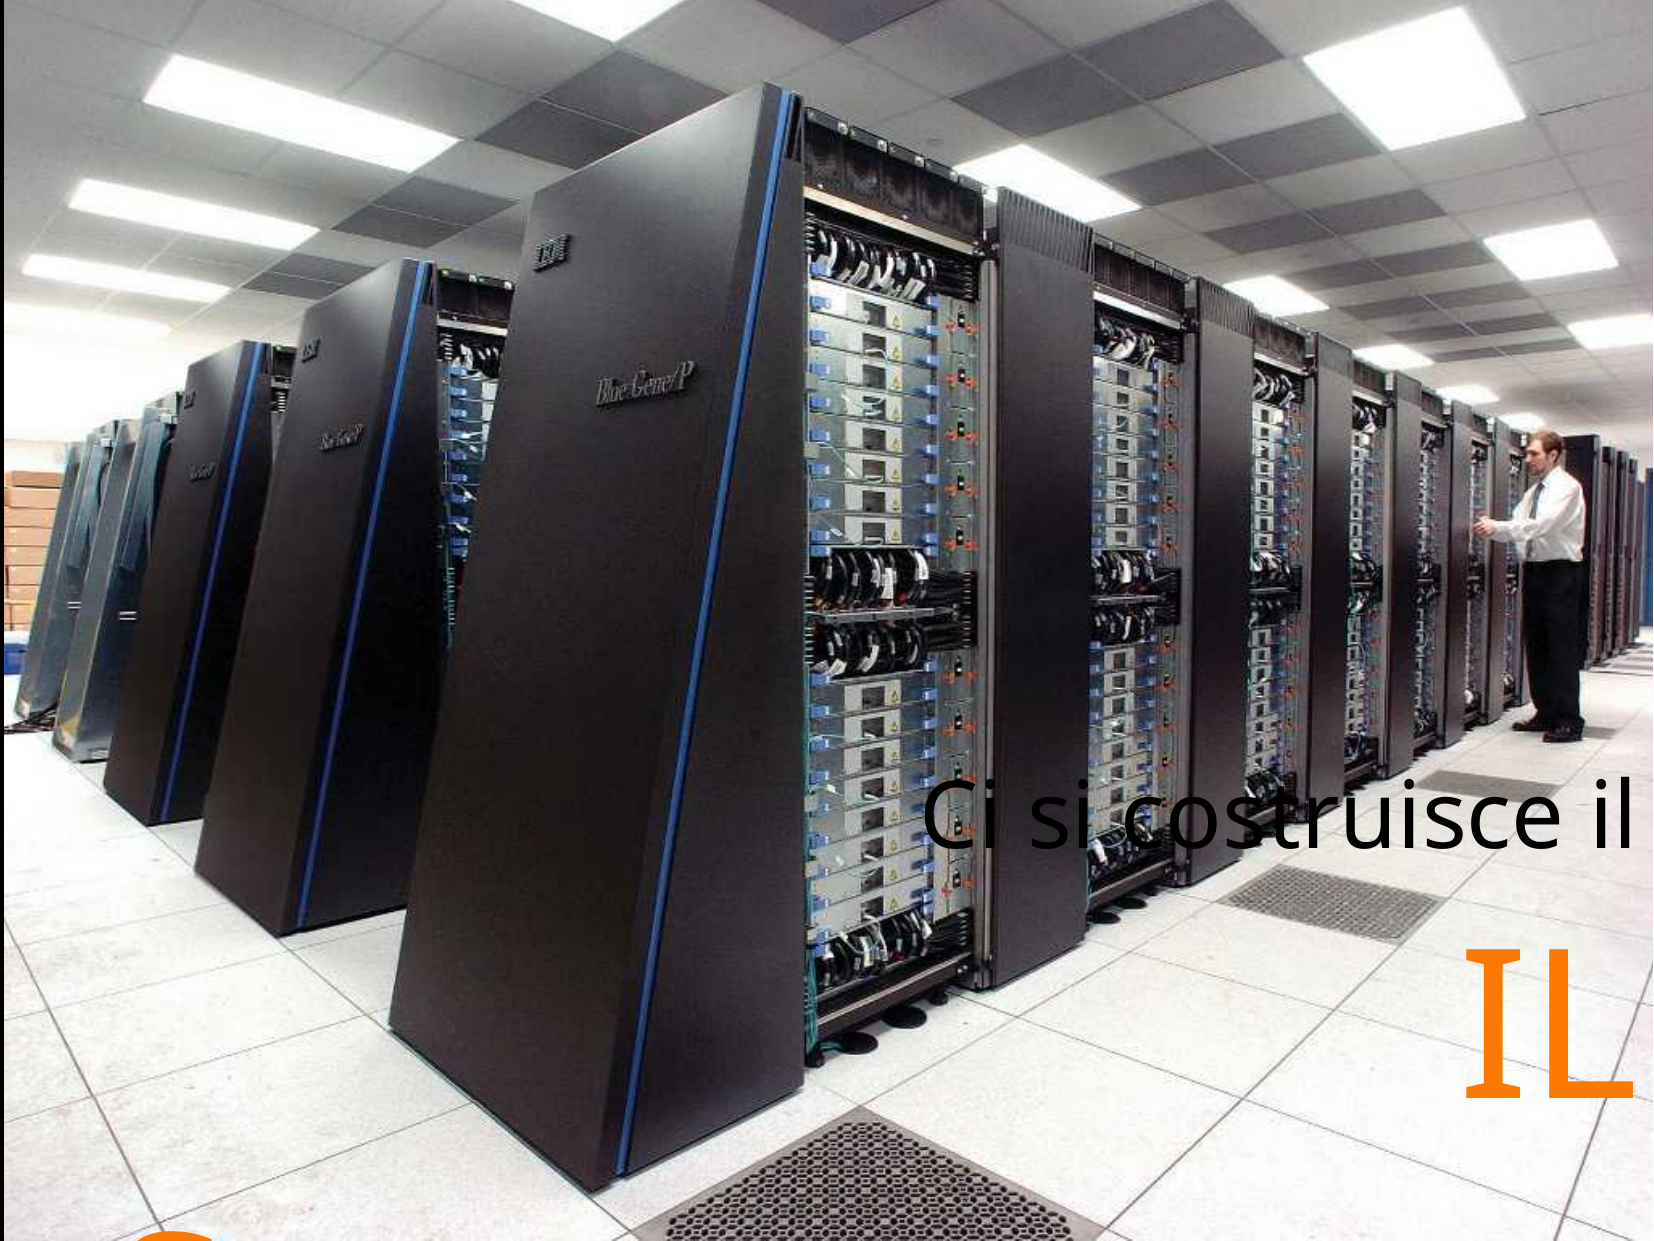

Ci si costruisce il
IL Supercomputer
più potente del mondo